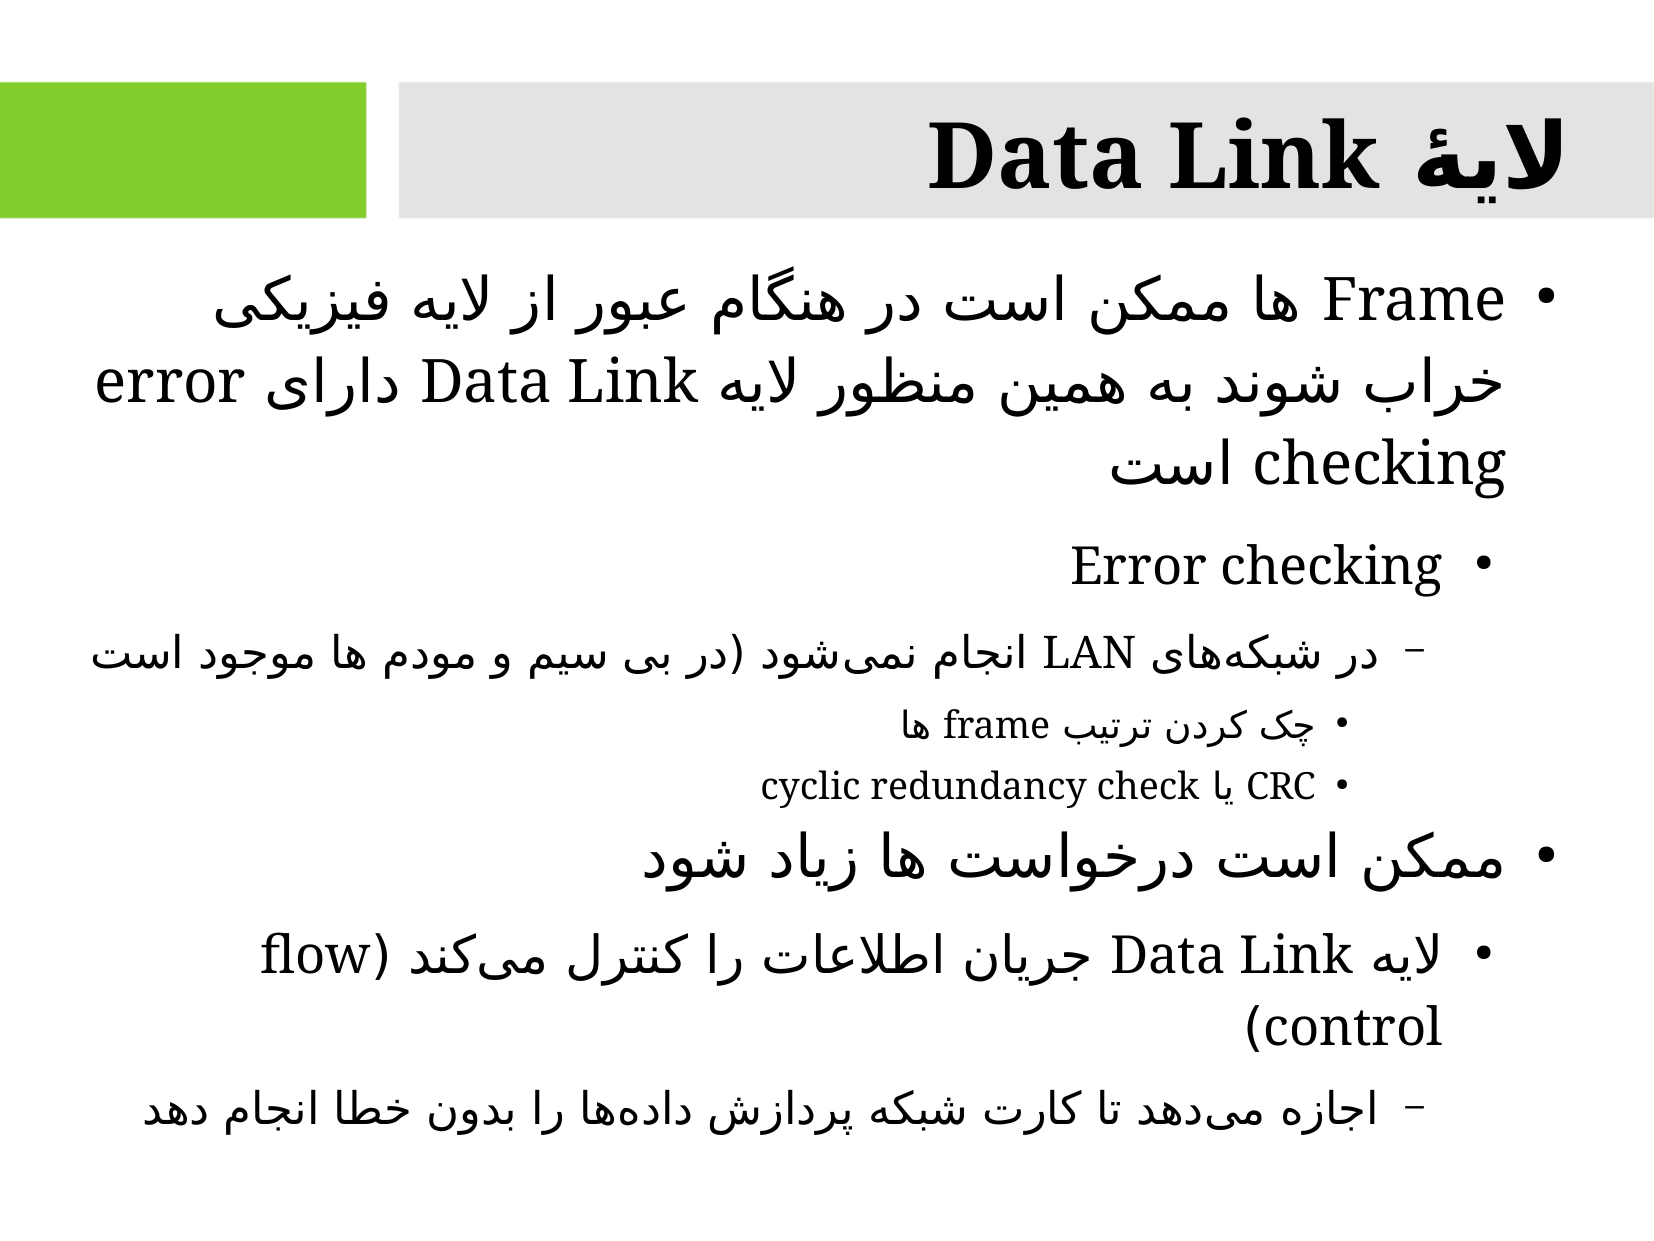

# لایهٔ Data Link
Frame ها ممکن است در هنگام عبور از لایه فیزیکی خراب شوند به همین منظور لایه Data Link دارای error checking است
Error checking
در شبکه‌های LAN انجام نمی‌شود (در بی سیم و مودم ها موجود است
چک کردن ترتیب frame ها
CRC یا cyclic redundancy check
ممکن است درخواست ها زیاد شود
لایه Data Link جریان اطلاعات را کنترل می‌کند (flow control)
اجازه می‌دهد تا کارت شبکه پردازش داده‌ها را بدون خطا انجام دهد